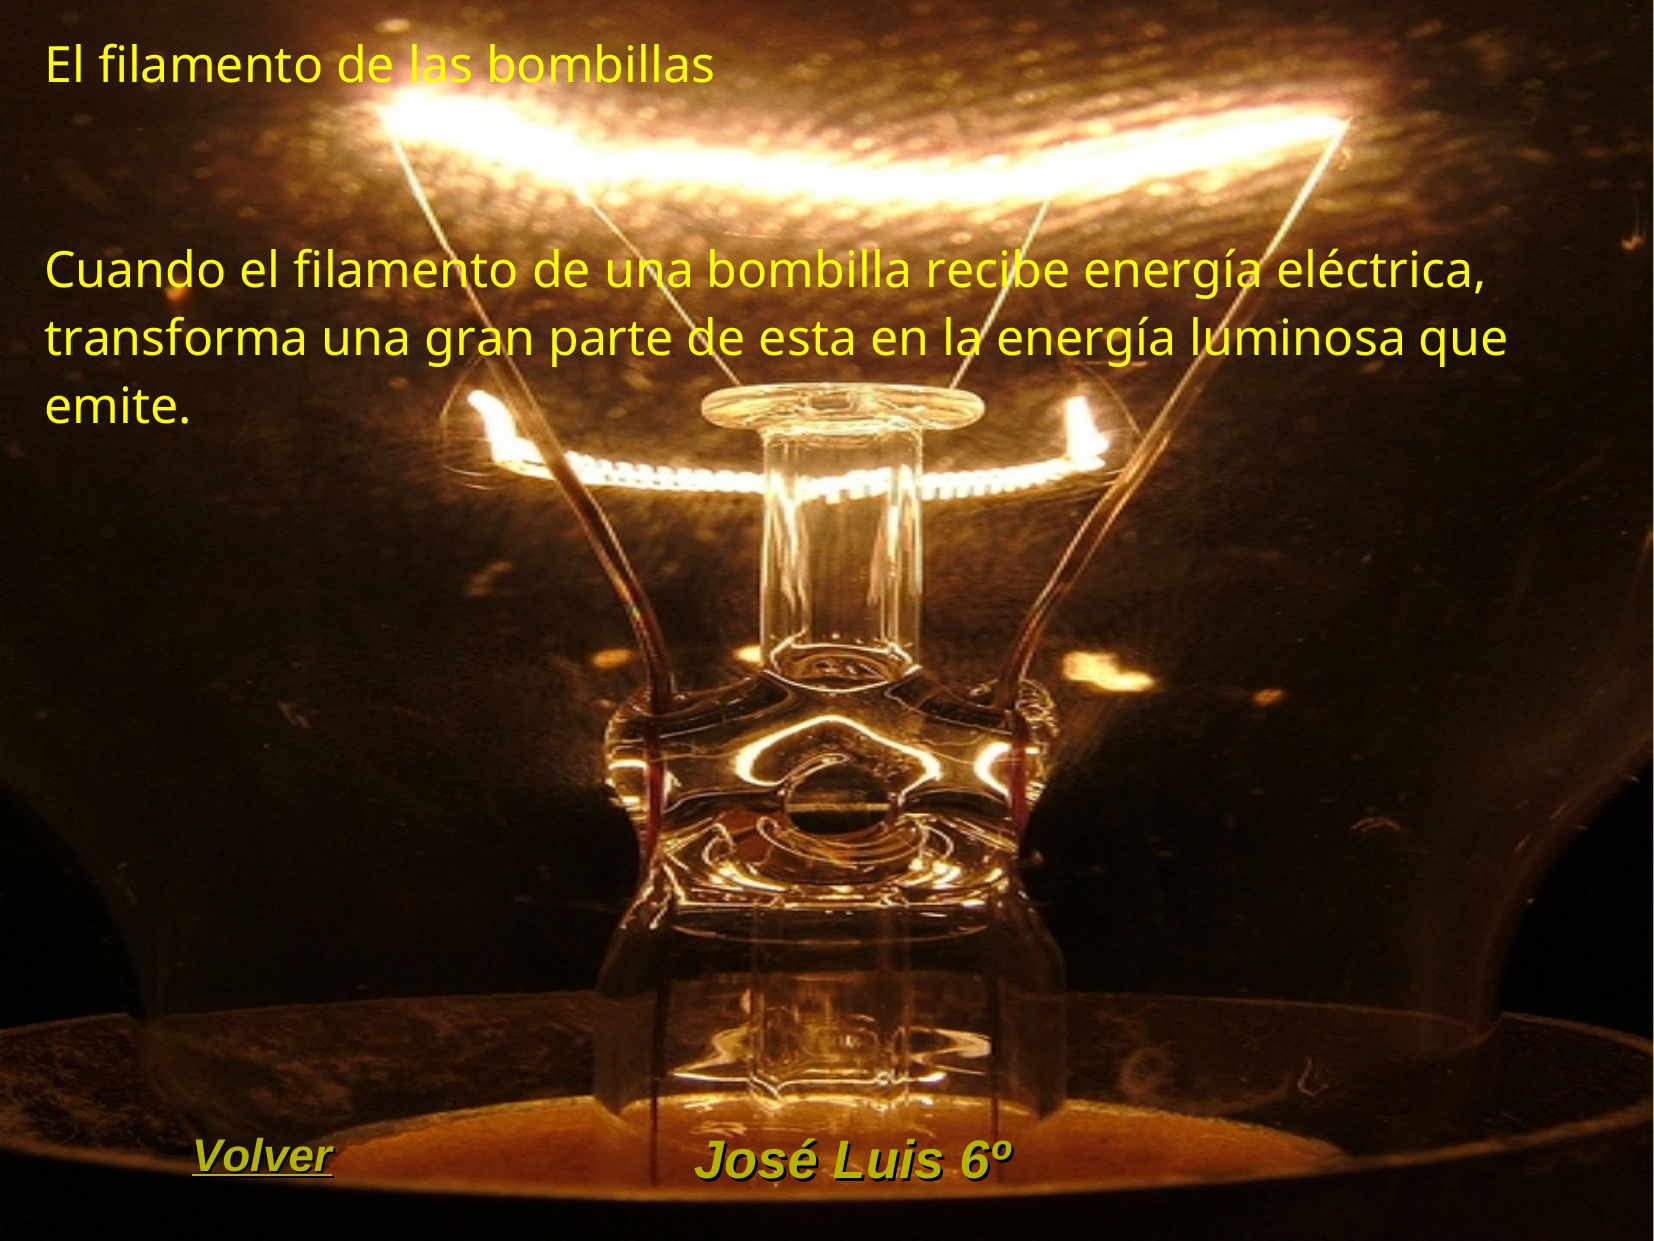

El filamento de las bombillas
Cuando el filamento de una bombilla recibe energía eléctrica, transforma una gran parte de esta en la energía luminosa que emite.
Volver
José Luis 6º